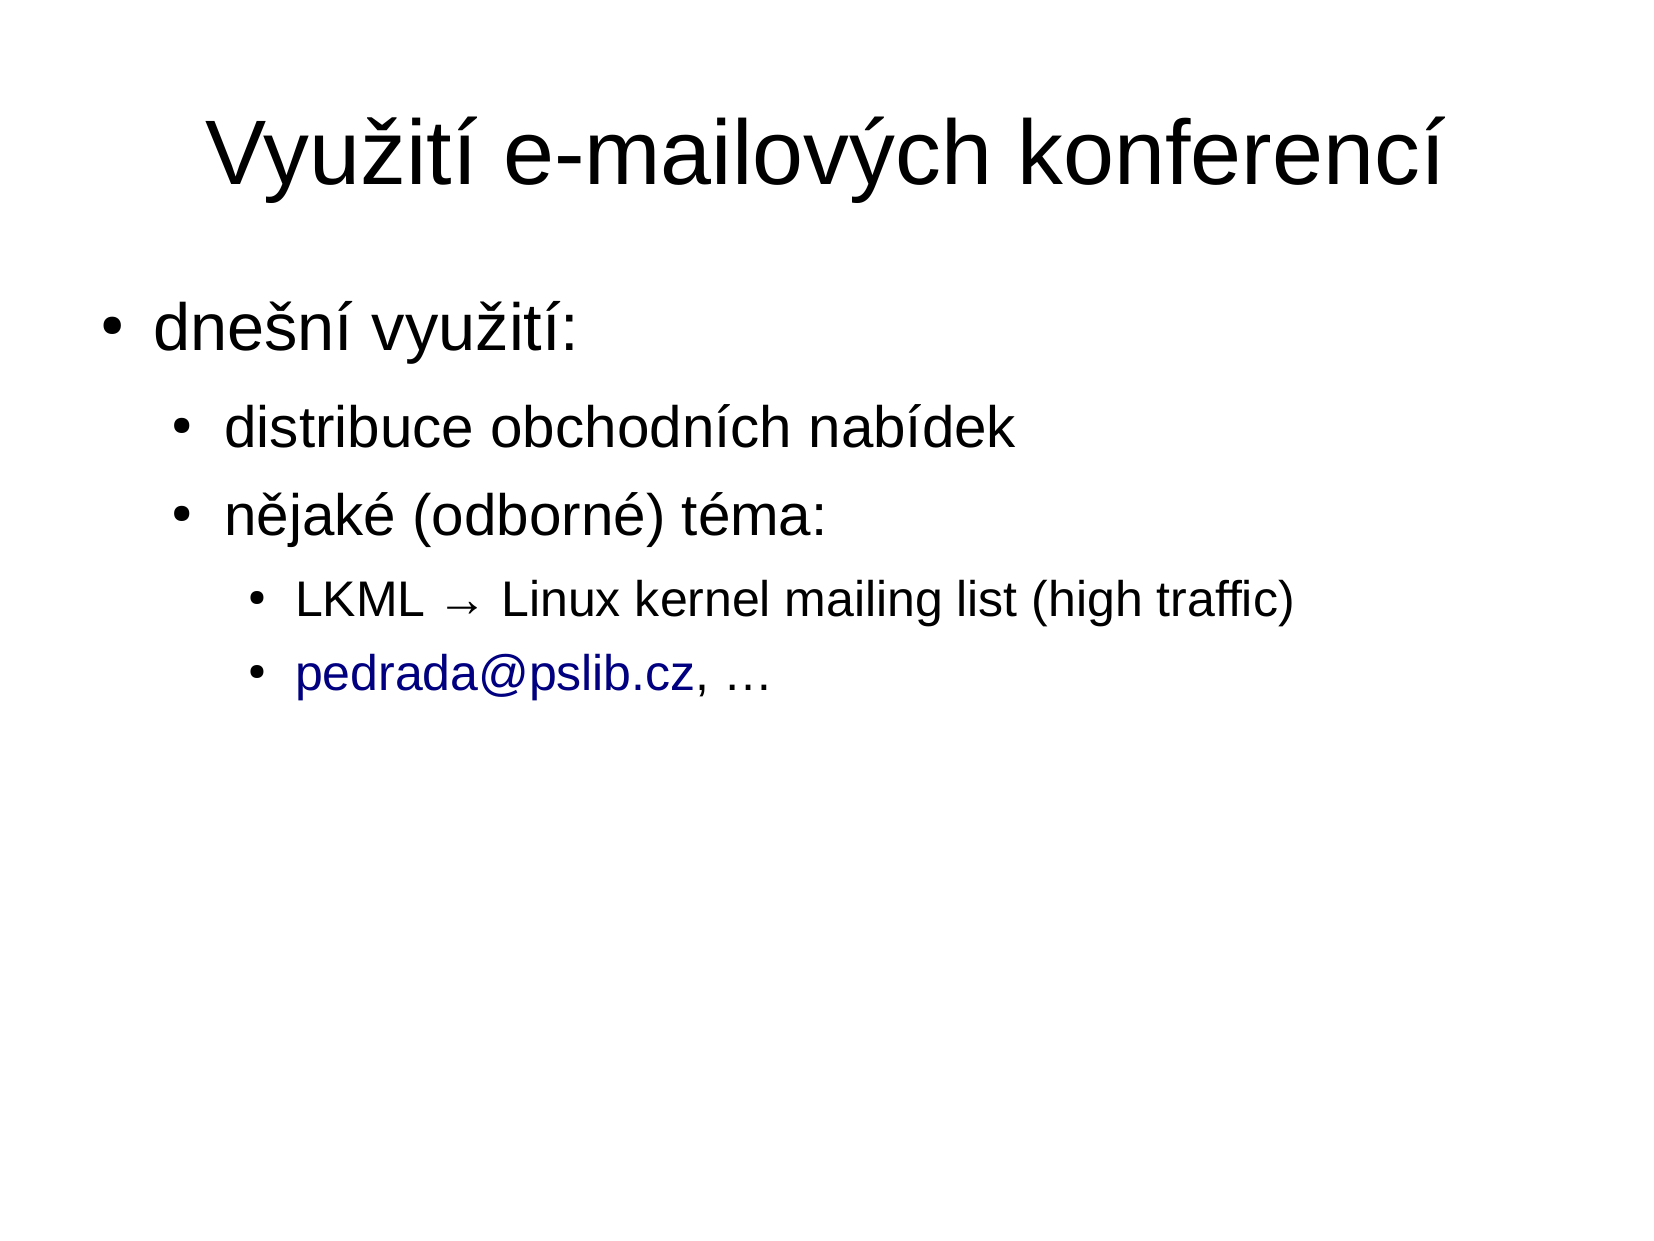

# Využití e-mailových konferencí
dnešní využití:
distribuce obchodních nabídek
nějaké (odborné) téma:
LKML → Linux kernel mailing list (high traffic)
pedrada@pslib.cz, …